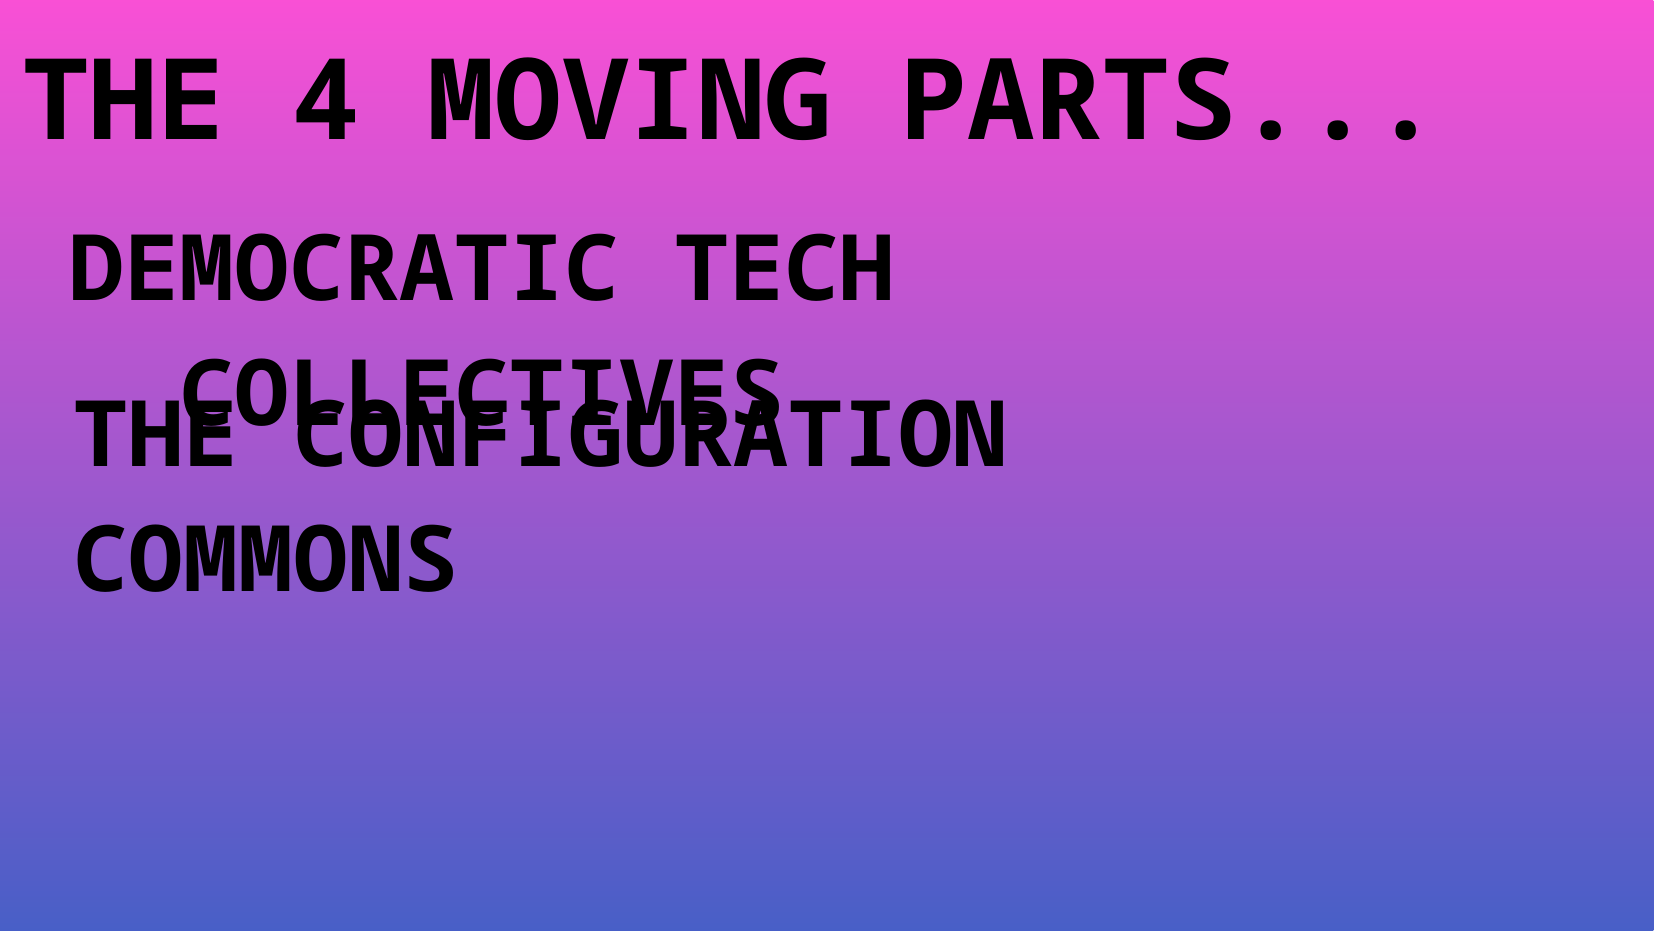

THE 4 MOVING PARTS...
DEMOCRATIC TECH COLLECTIVES
THE CONFIGURATION COMMONS